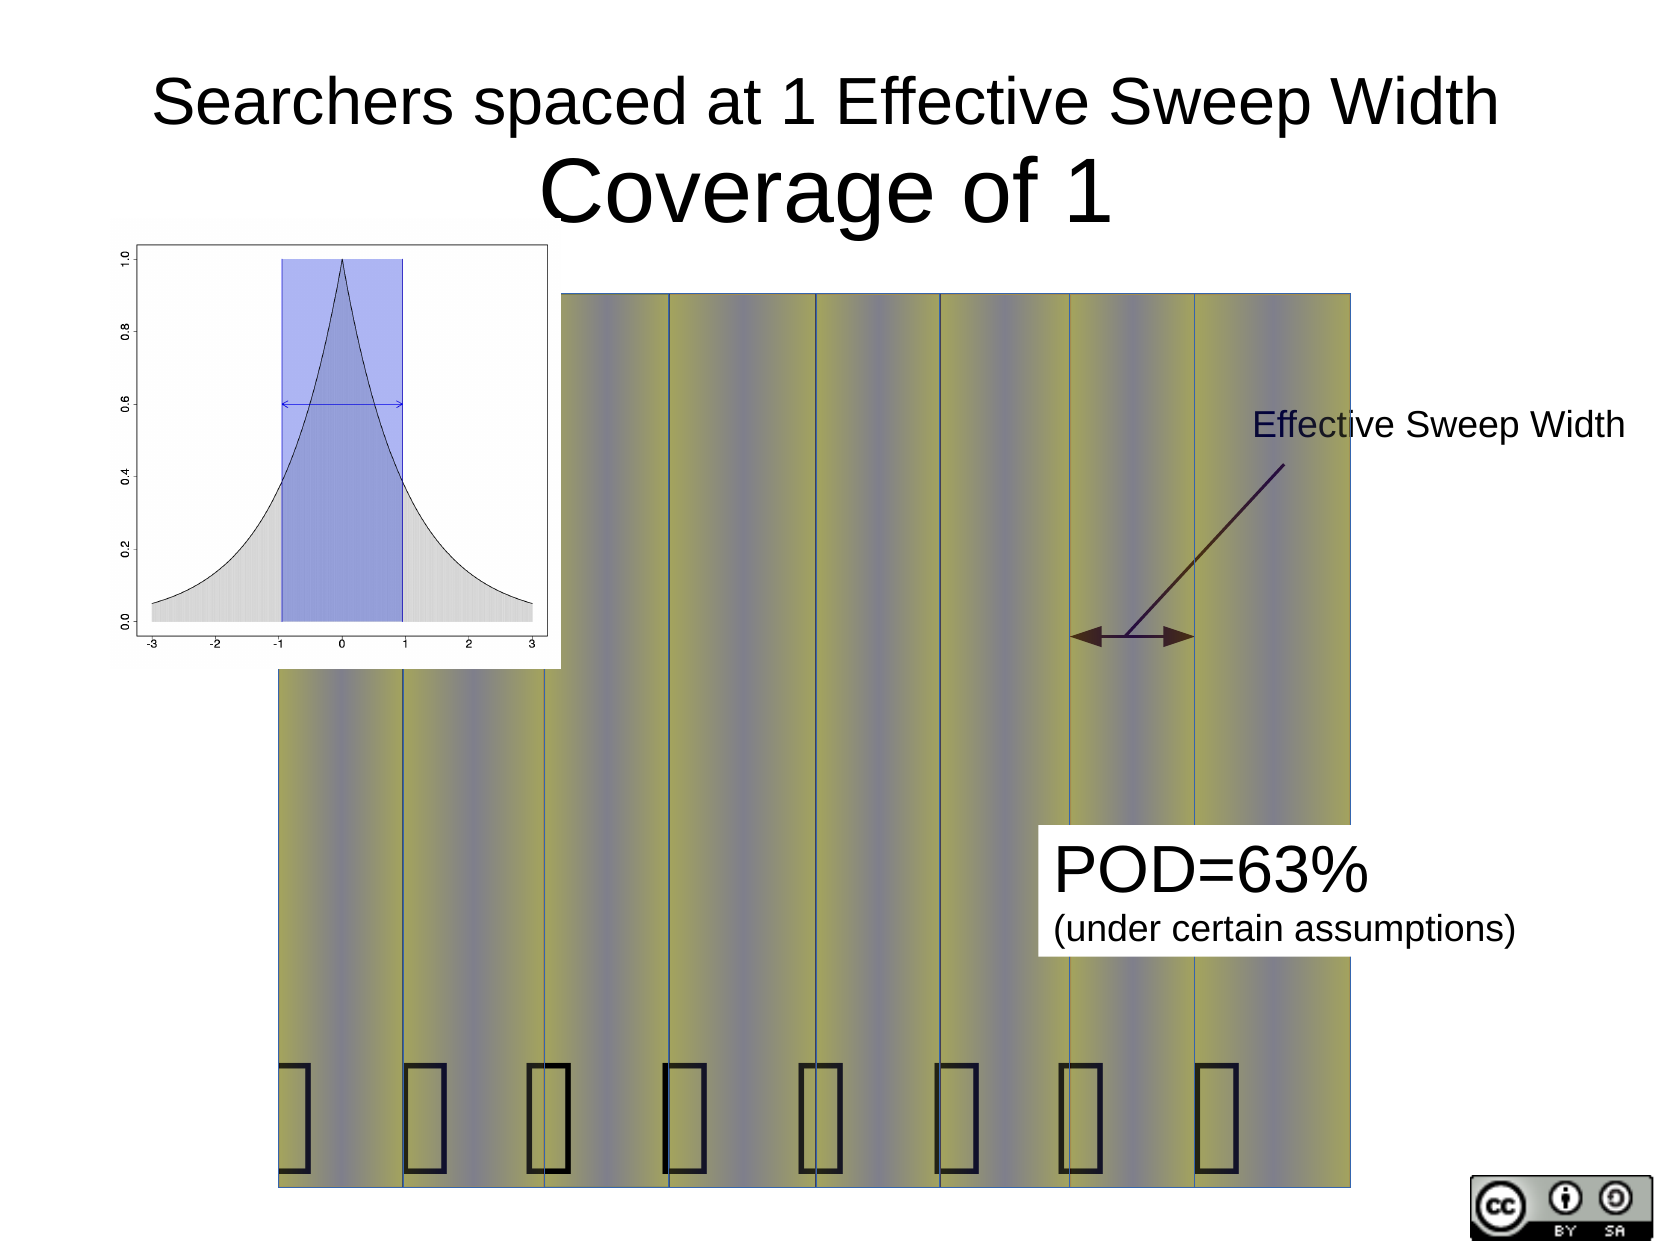

# Searchers spaced at 1 Effective Sweep Width Coverage of 1
Effective Sweep Width
POD=63%
(under certain assumptions)







